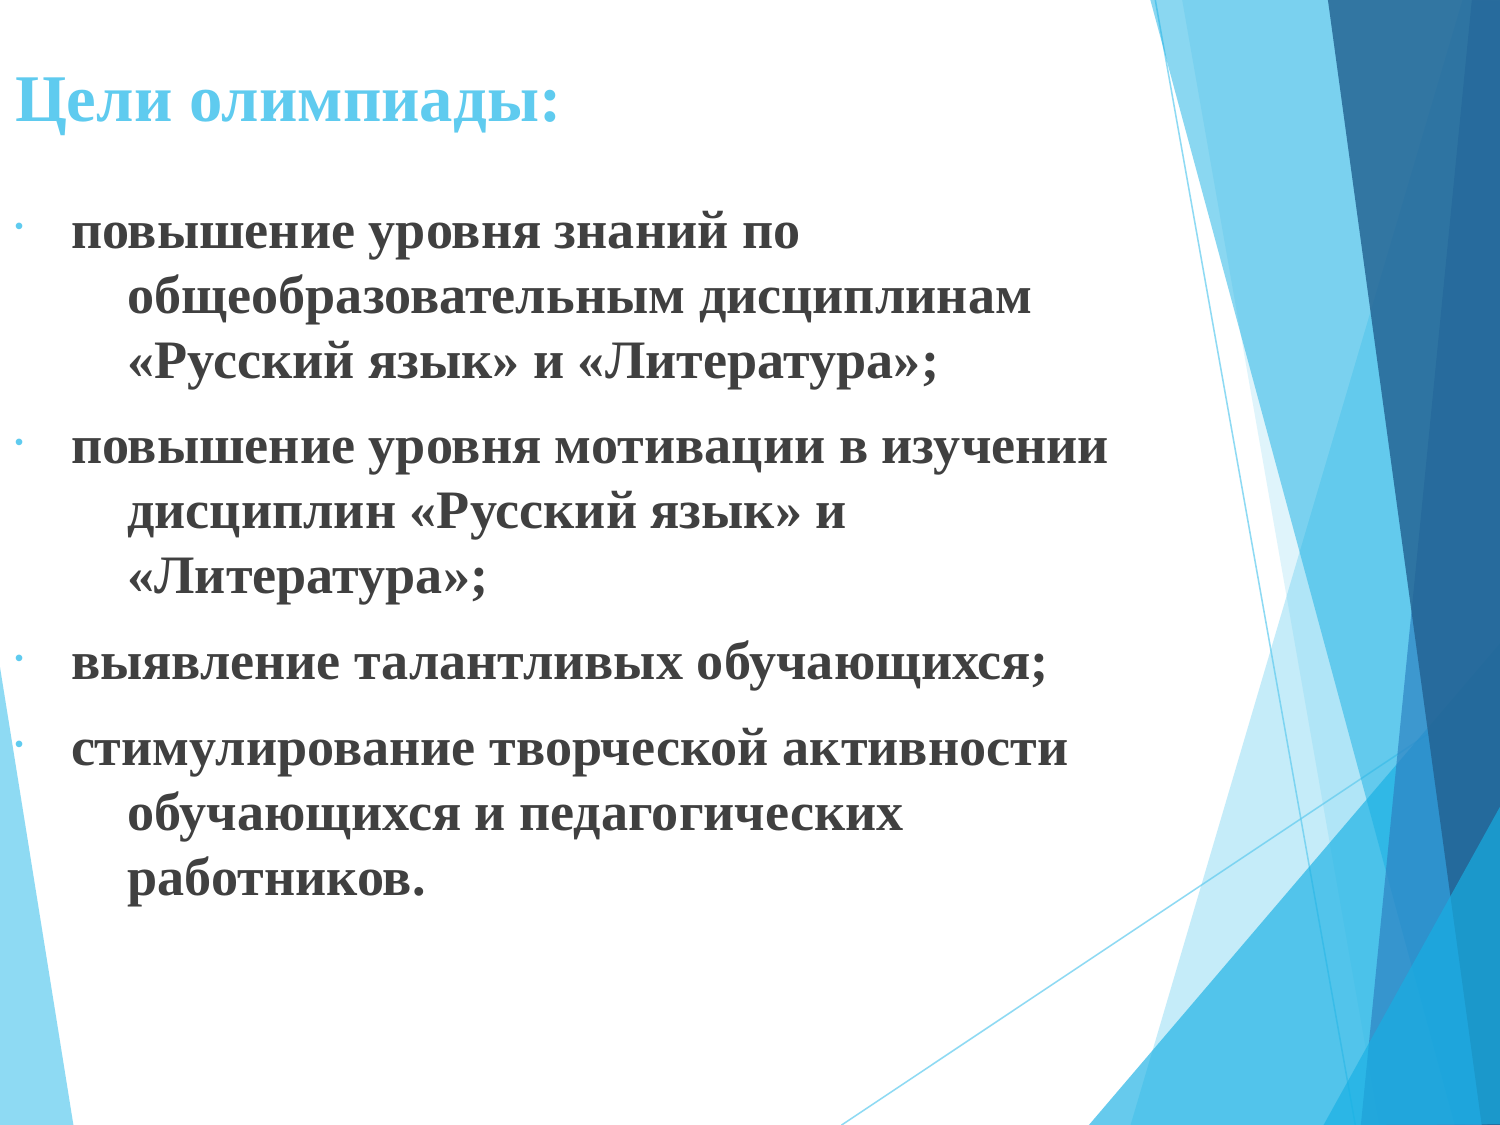

# Цели олимпиады:
повышение уровня знаний по общеобразовательным дисциплинам «Русский язык» и «Литература»;
повышение уровня мотивации в изучении дисциплин «Русский язык» и «Литература»;
выявление талантливых обучающихся;
стимулирование творческой активности обучающихся и педагогических работников.